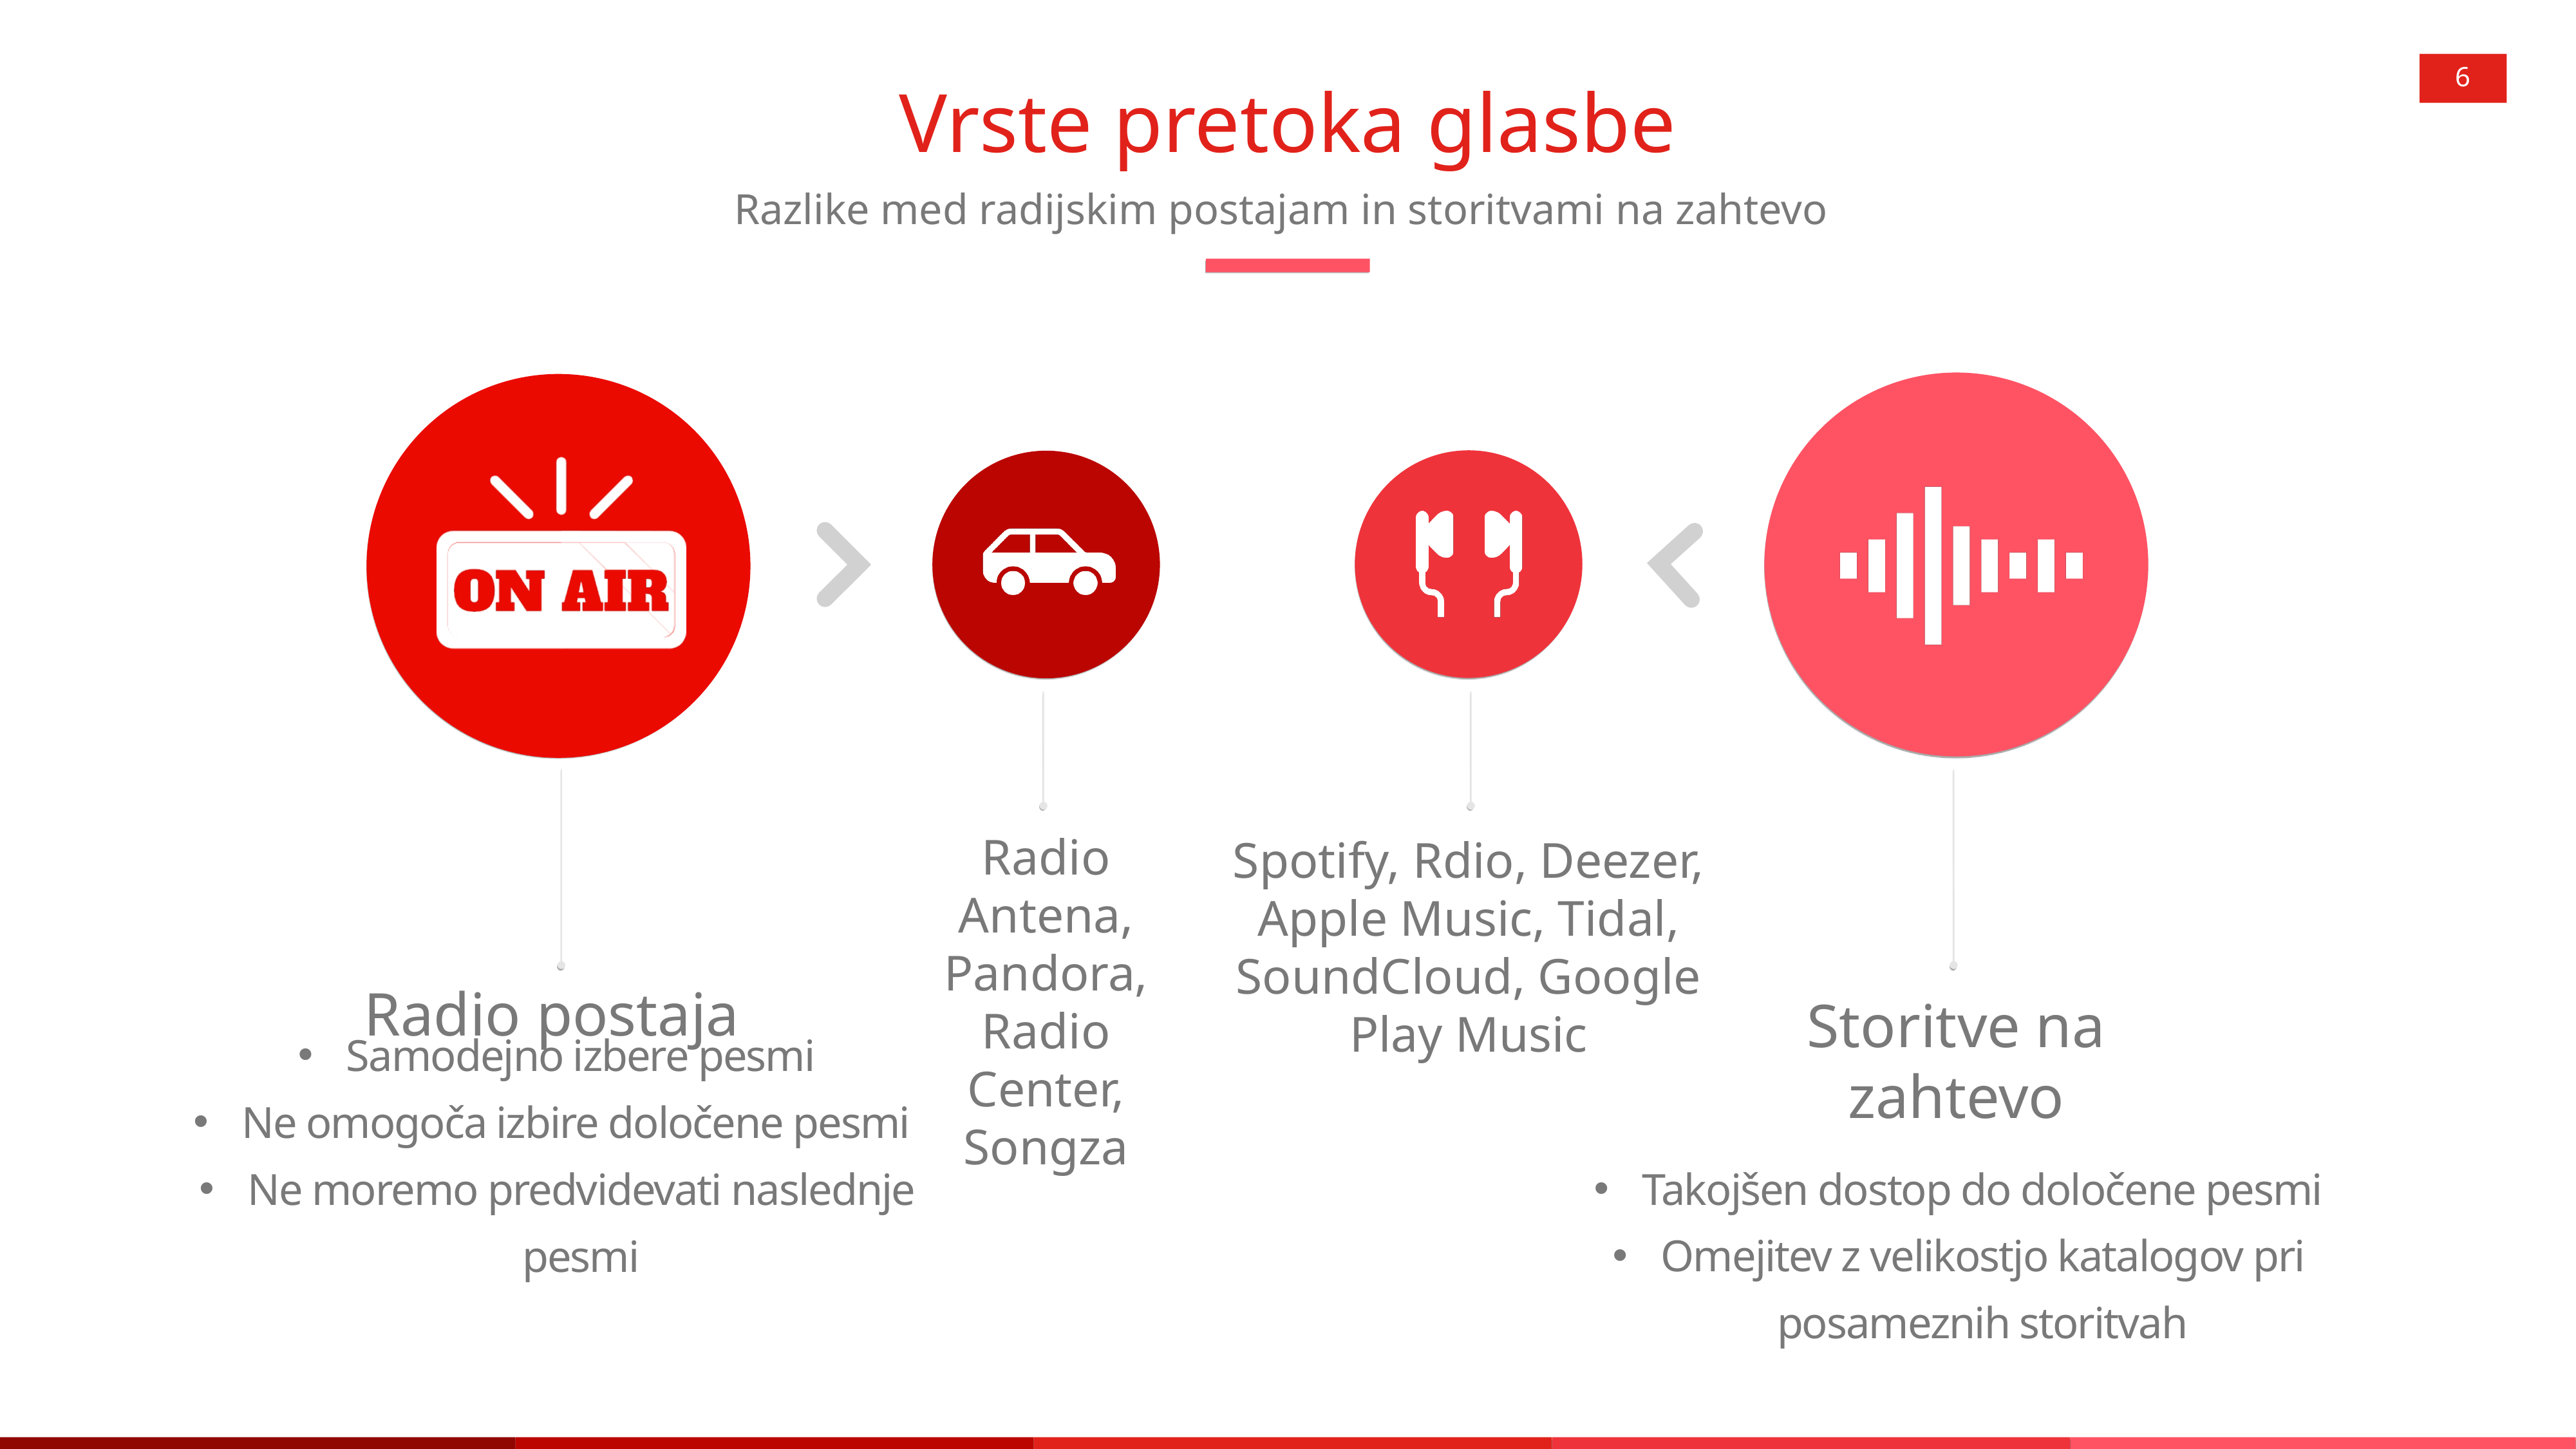

# Vrste pretoka glasbe
Razlike med radijskim postajam in storitvami na zahtevo
Radio Antena, Pandora, Radio Center, Songza
Spotify, Rdio, Deezer, Apple Music, Tidal, SoundCloud, Google Play Music
Radio postaja
Samodejno izbere pesmi
Ne omogoča izbire določene pesmi
Ne moremo predvidevati naslednje pesmi
Storitve na zahtevo
Takojšen dostop do določene pesmi
Omejitev z velikostjo katalogov pri posameznih storitvah